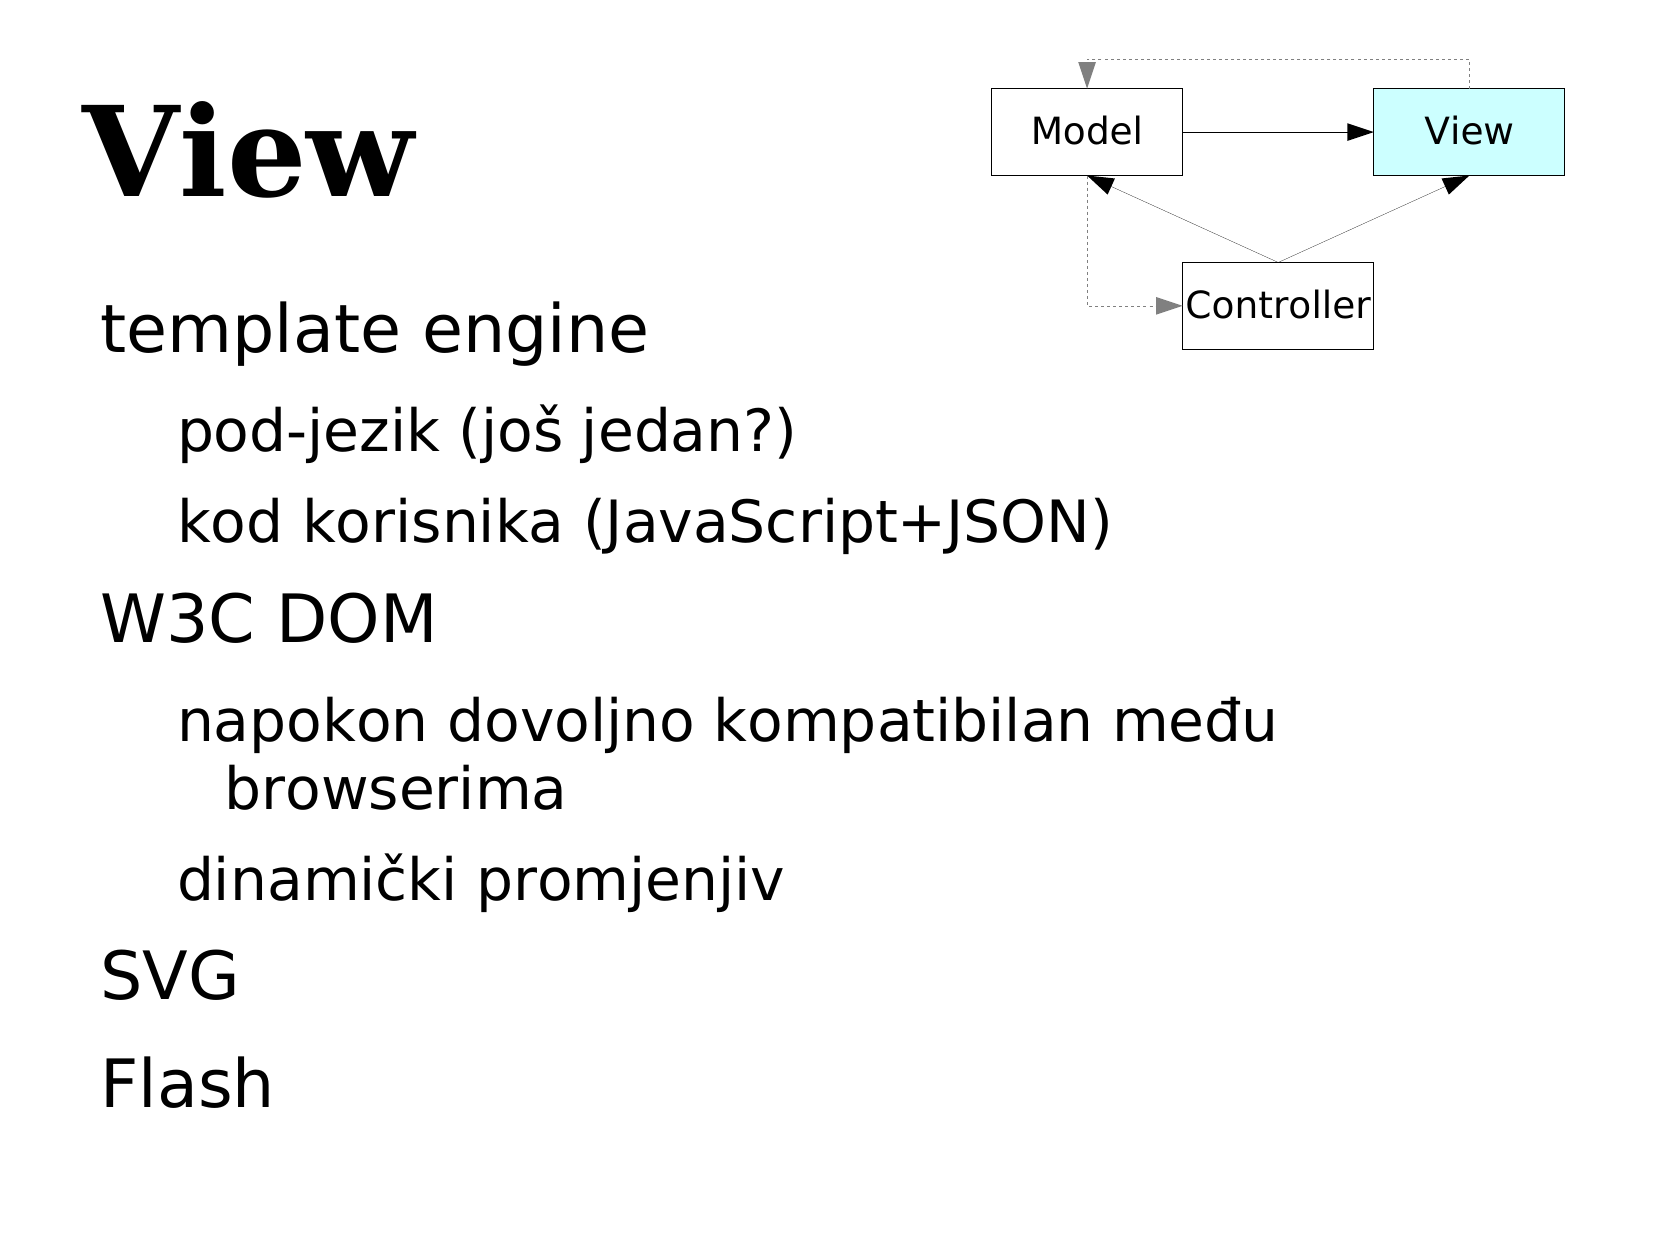

# View
Model
View
Controller
template engine
pod-jezik (još jedan?)
kod korisnika (JavaScript+JSON)
W3C DOM
napokon dovoljno kompatibilan među browserima
dinamički promjenjiv
SVG
Flash